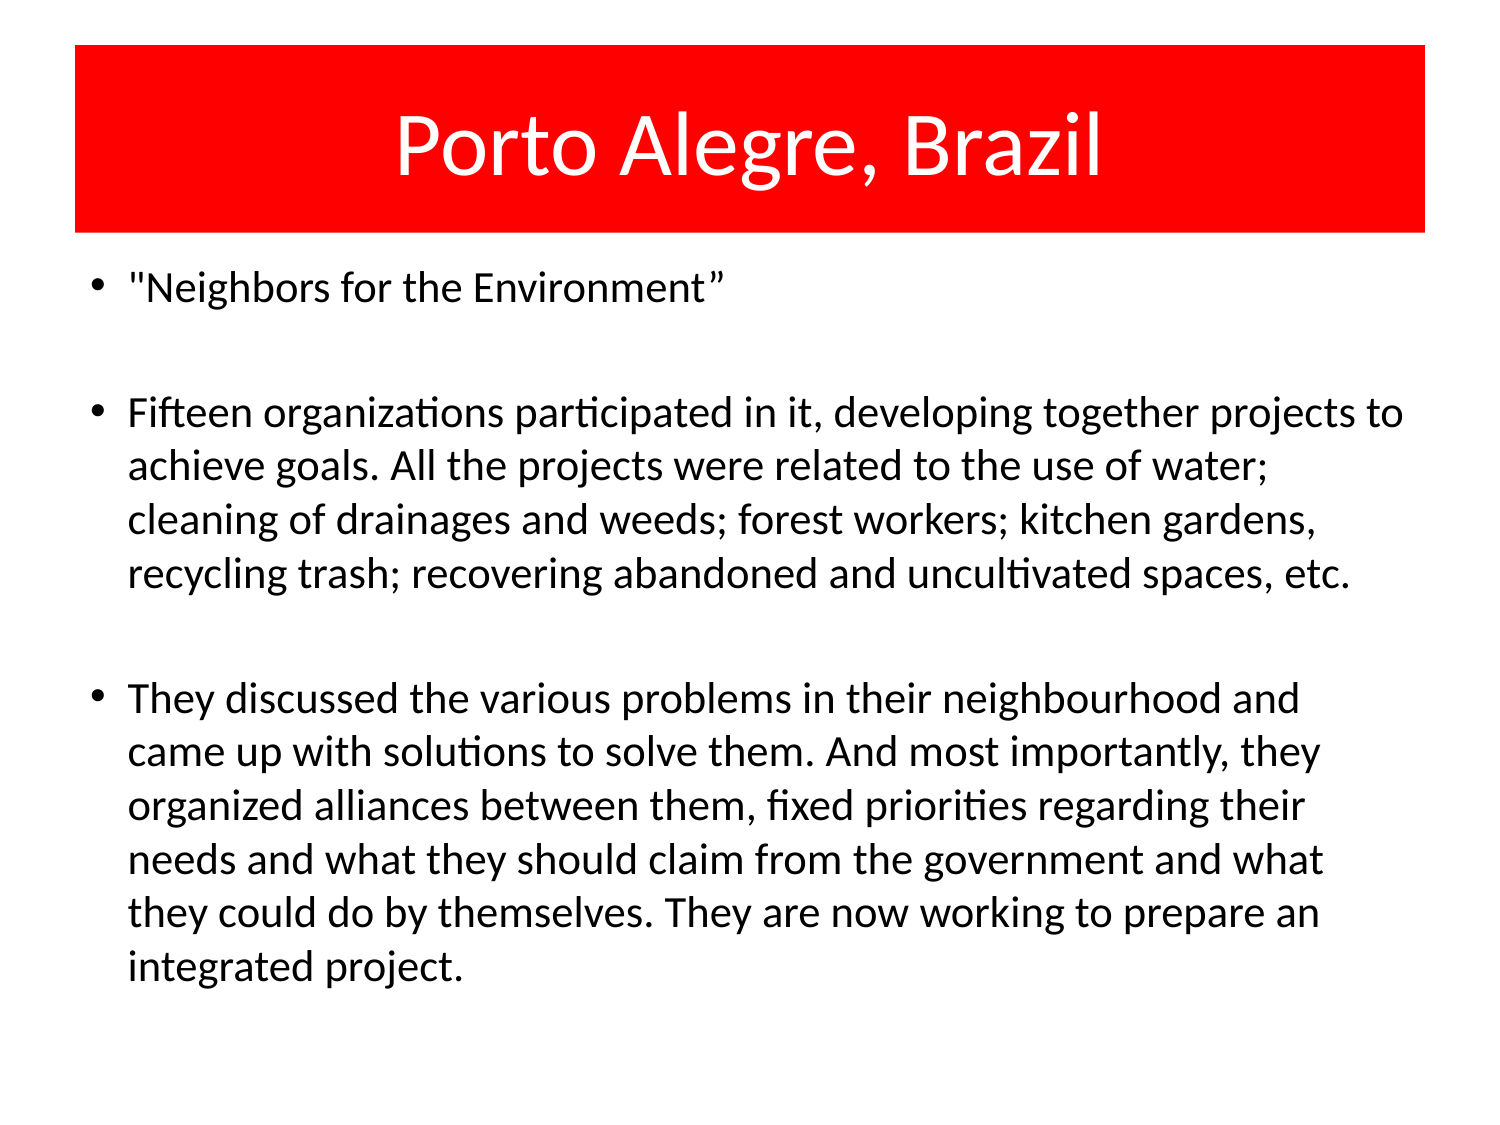

# Porto Alegre, Brazil
"Neighbors for the Environment”
Fifteen organizations participated in it, developing together projects to achieve goals. All the projects were related to the use of water; cleaning of drainages and weeds; forest workers; kitchen gardens, recycling trash; recovering abandoned and uncultivated spaces, etc.
They discussed the various problems in their neighbourhood and came up with solutions to solve them. And most importantly, they organized alliances between them, fixed priorities regarding their needs and what they should claim from the government and what they could do by themselves. They are now working to prepare an integrated project.